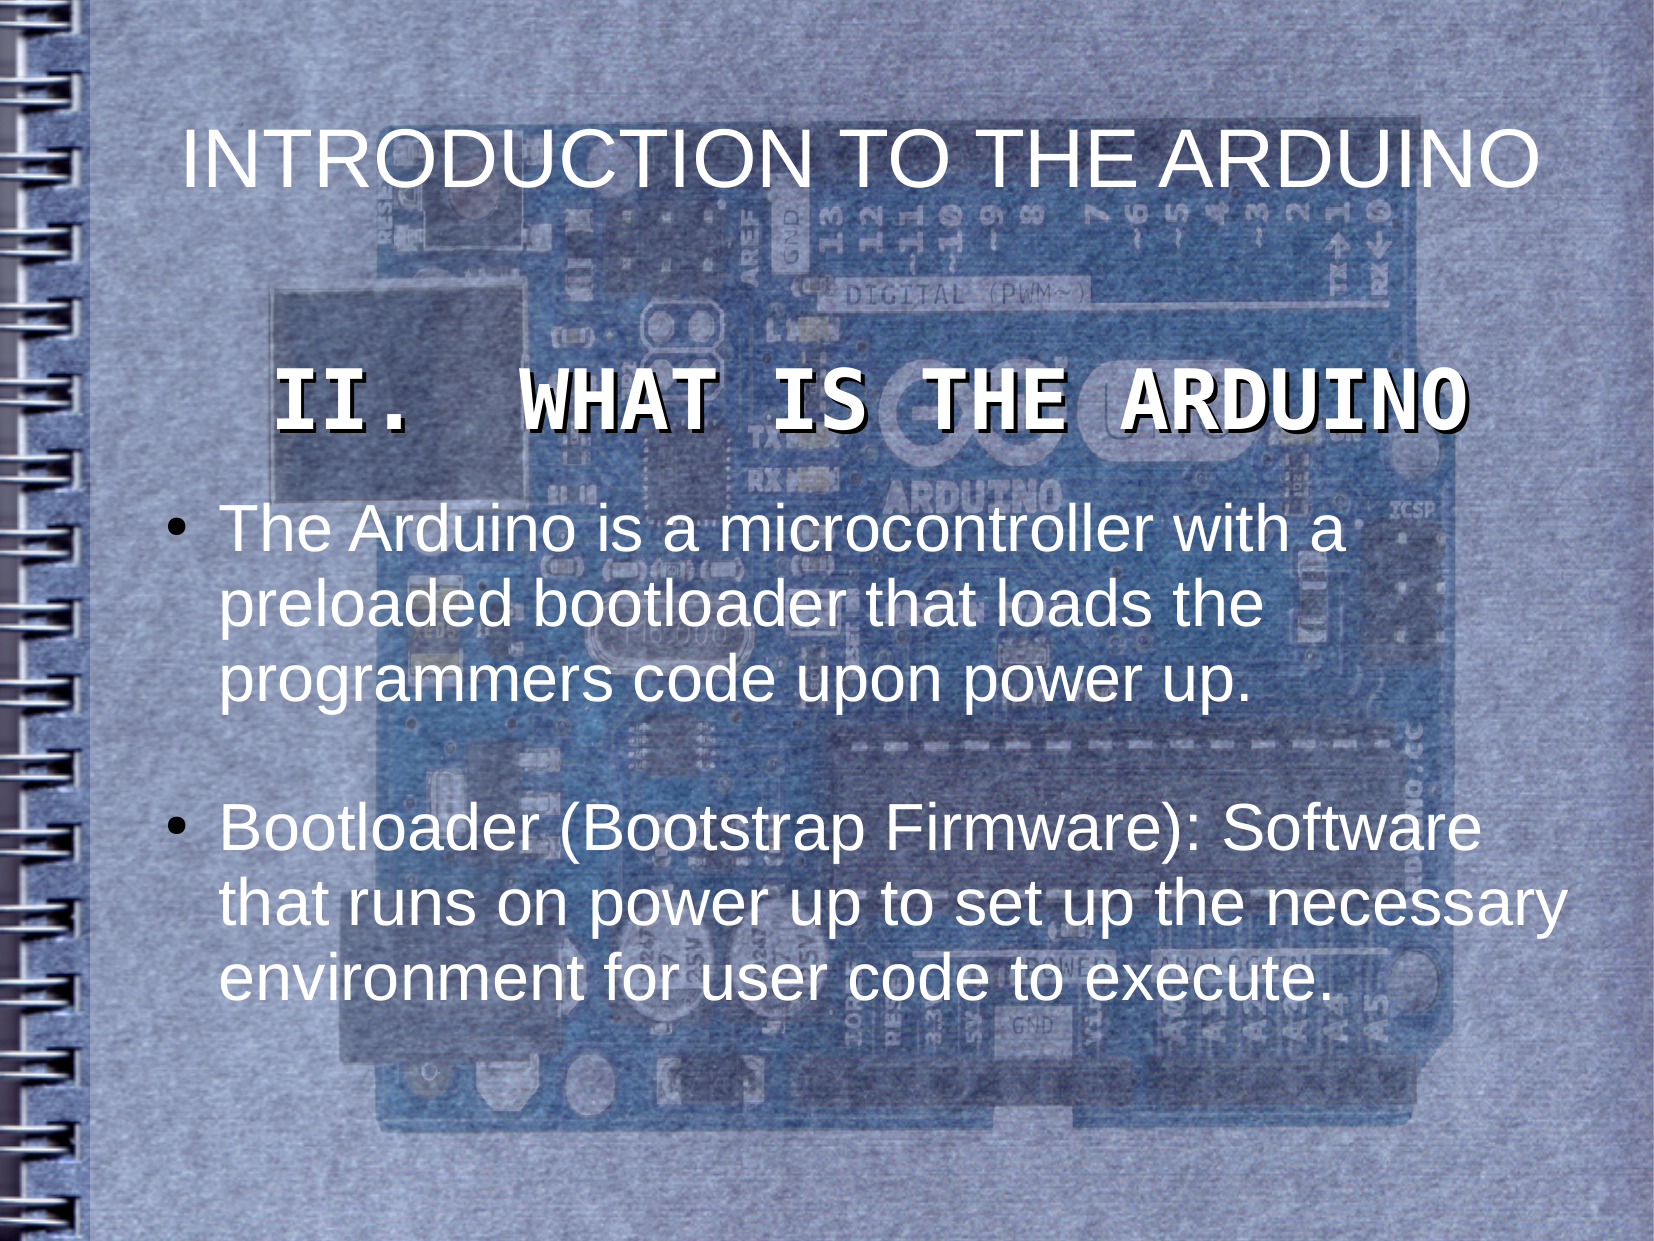

INTRODUCTION TO THE ARDUINO
II. WHAT IS THE ARDUINO
 The Arduino is a microcontroller with a
 preloaded bootloader that loads the
 programmers code upon power up.
 Bootloader (Bootstrap Firmware): Software
 that runs on power up to set up the necessary
 environment for user code to execute.